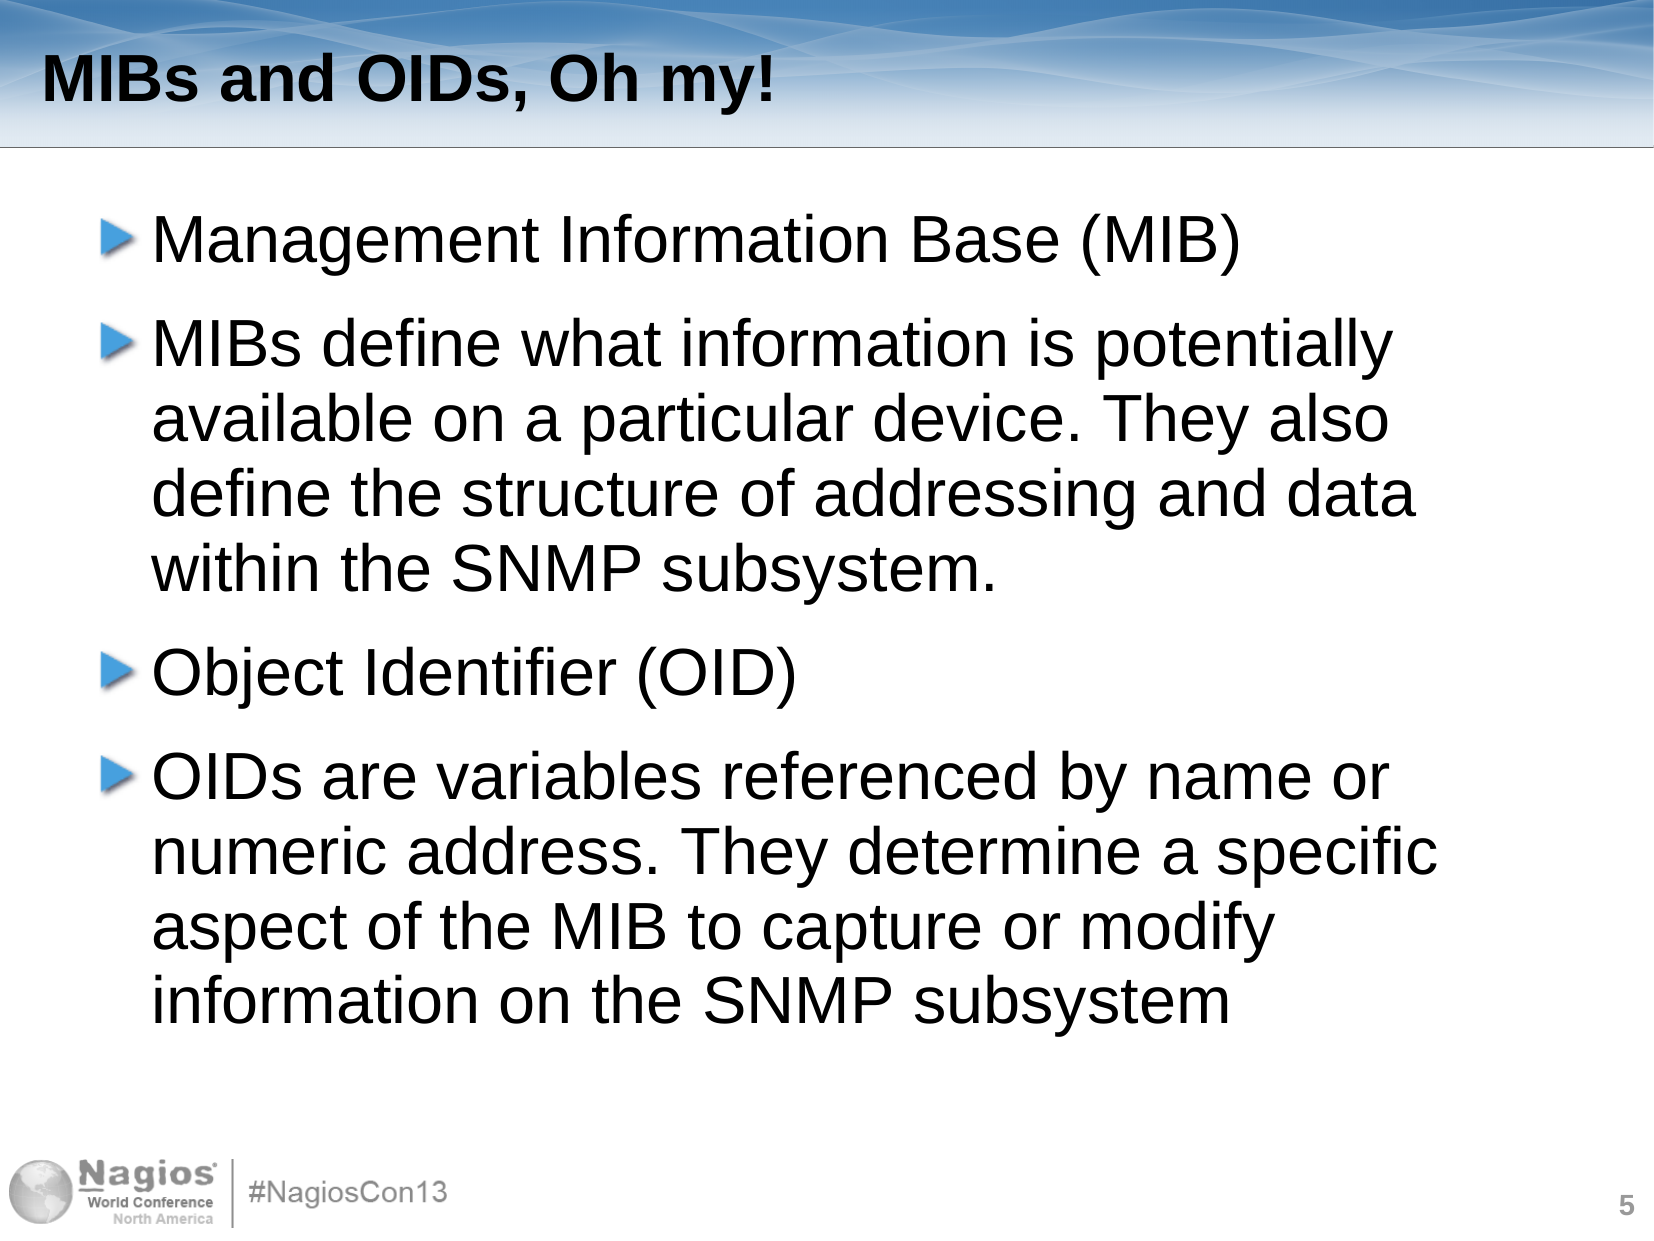

# MIBs and OIDs, Oh my!
Management Information Base (MIB)
MIBs define what information is potentially available on a particular device. They also define the structure of addressing and data within the SNMP subsystem.
Object Identifier (OID)
OIDs are variables referenced by name or numeric address. They determine a specific aspect of the MIB to capture or modify information on the SNMP subsystem
5